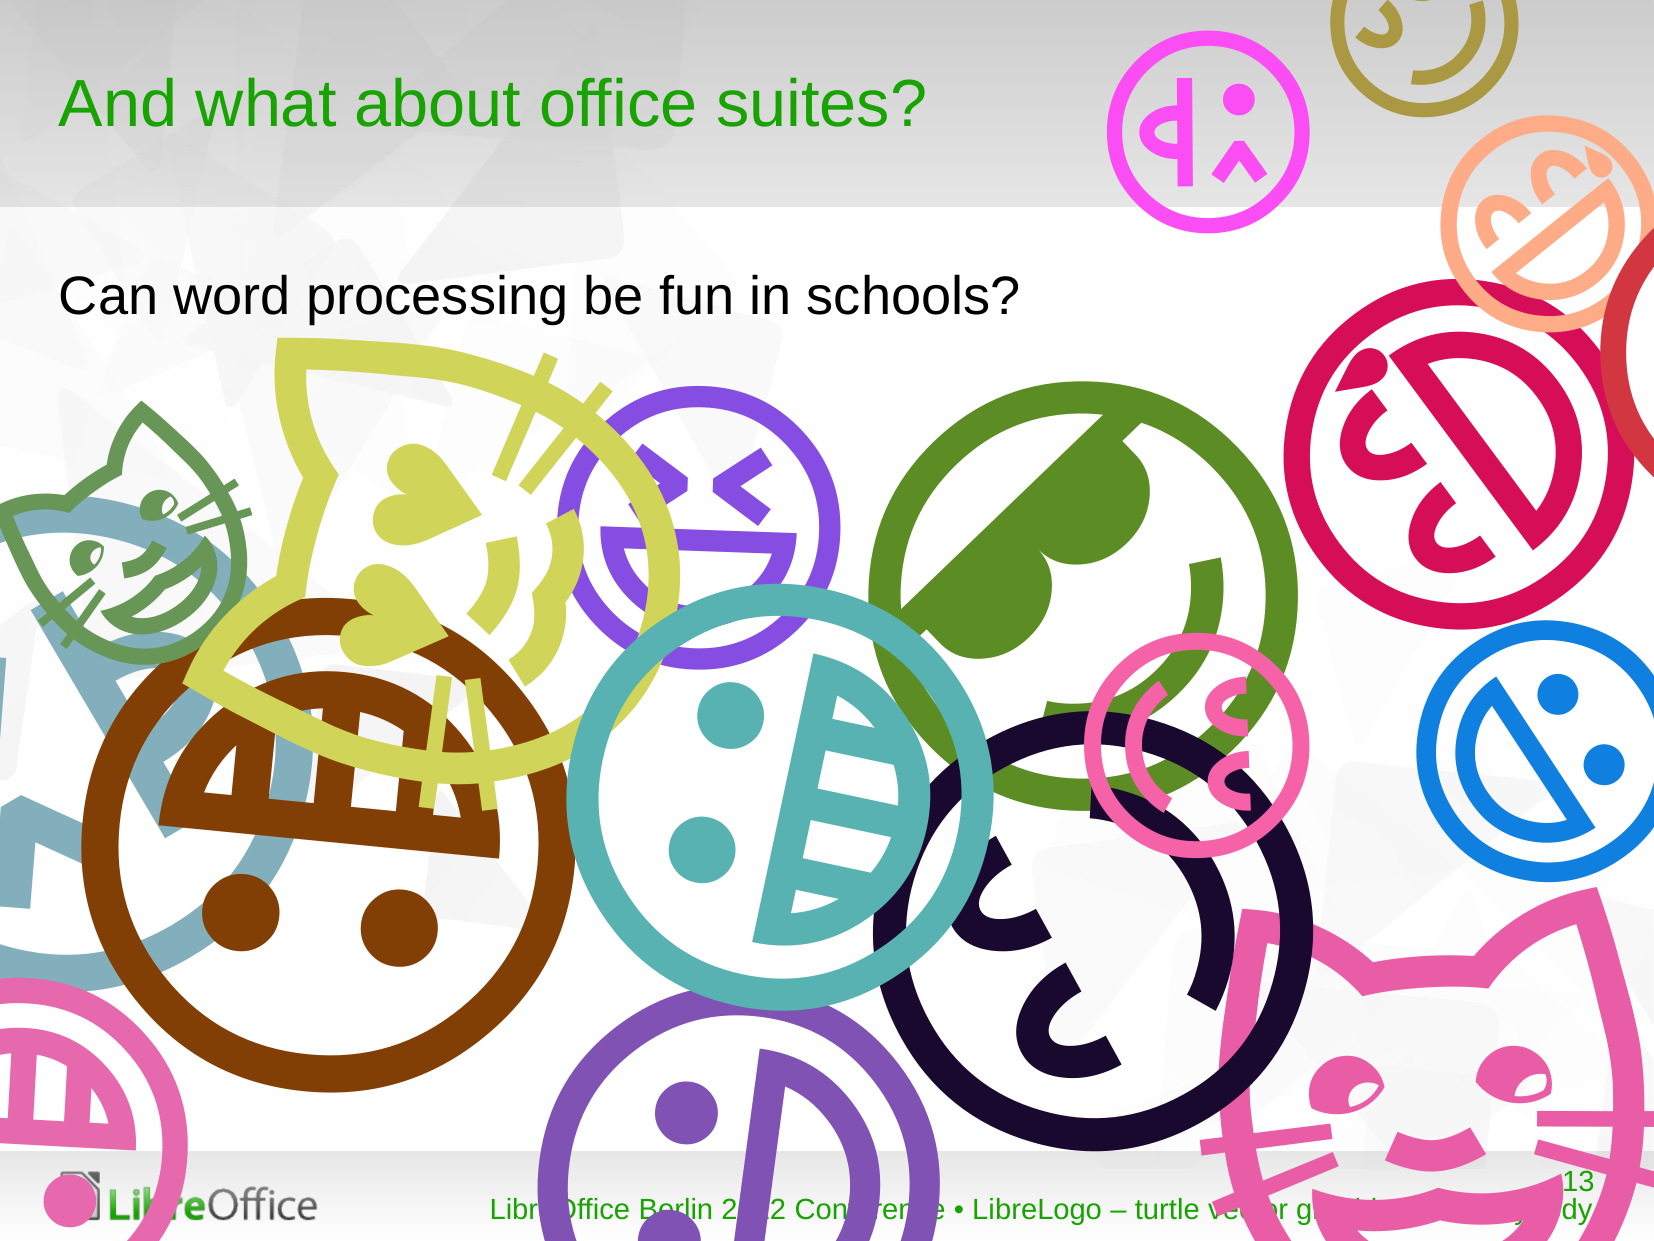

😊
😍
😌
😜
# And what about office suites?
😅
😀
😅
😻
😎
Can word processing be fun in schools?
😆
😝
😺
😀
😀
😃
😊
😌
😊
😅
😸
😺
😃
😀
13
LibreOffice Berlin 2012 Conference • LibreLogo – turtle vector graphics for everybody
😻